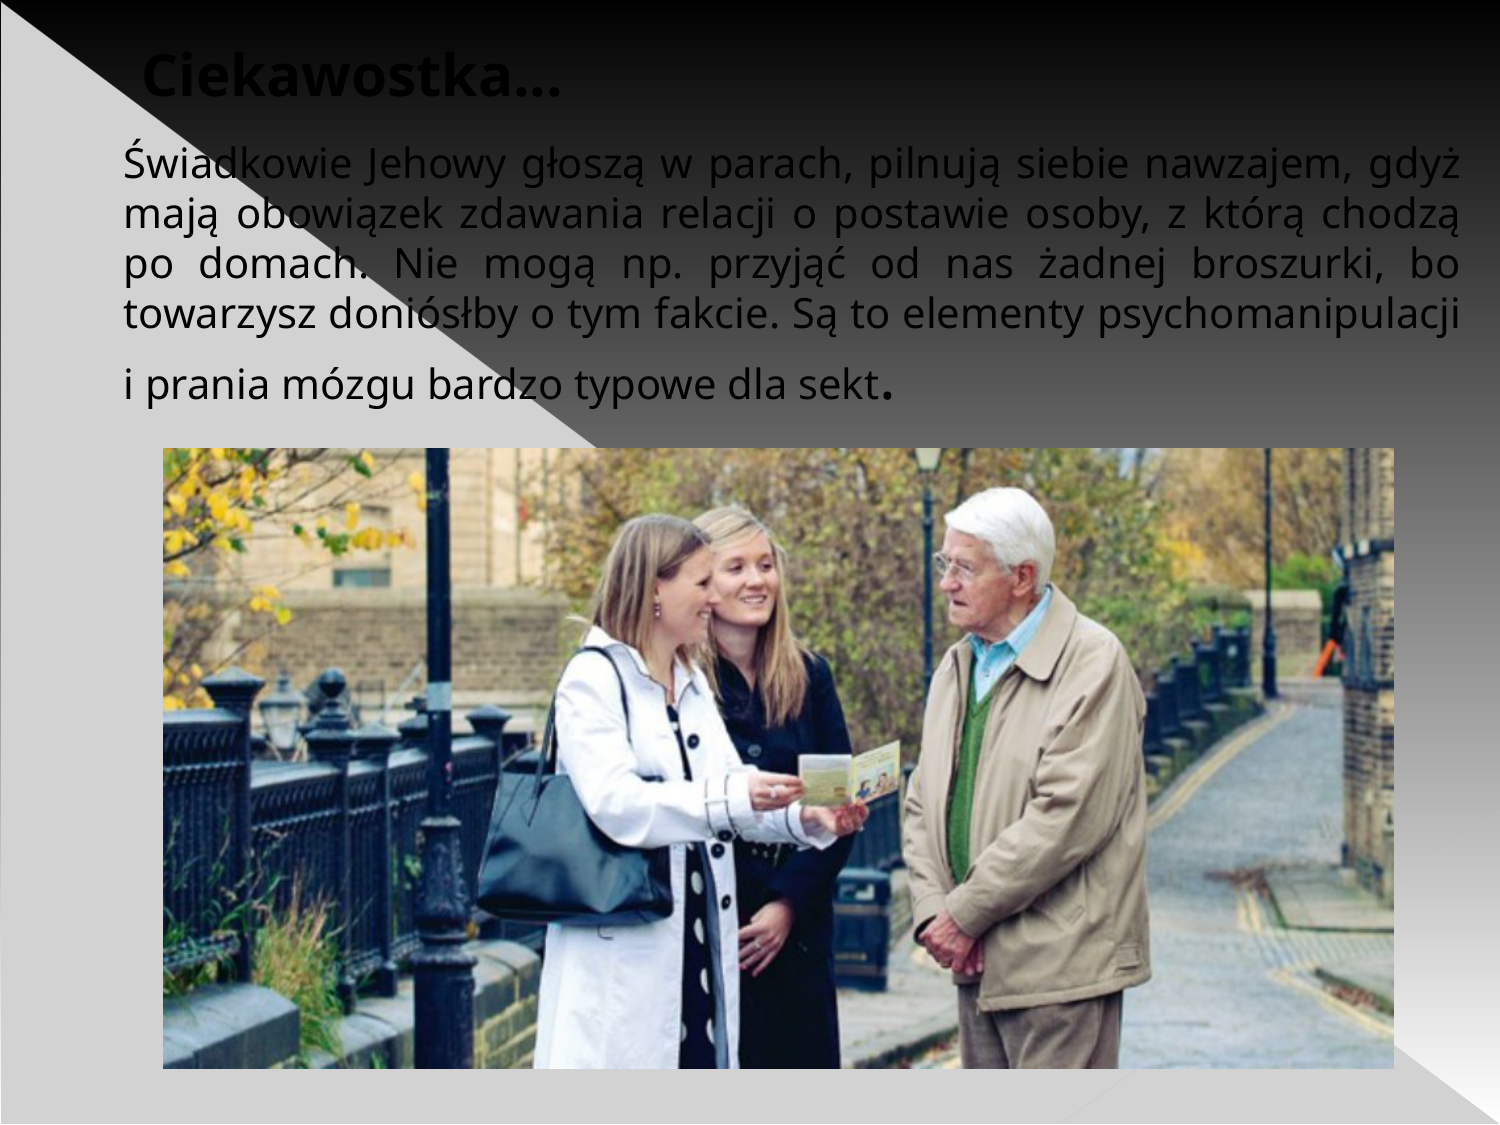

# Ciekawostka...
Świadkowie Jehowy głoszą w parach, pilnują siebie nawzajem, gdyż mają obowiązek zdawania relacji o postawie osoby, z którą chodzą po domach. Nie mogą np. przyjąć od nas żadnej broszurki, bo towarzysz doniósłby o tym fakcie. Są to elementy psychomanipulacji i prania mózgu bardzo typowe dla sekt.